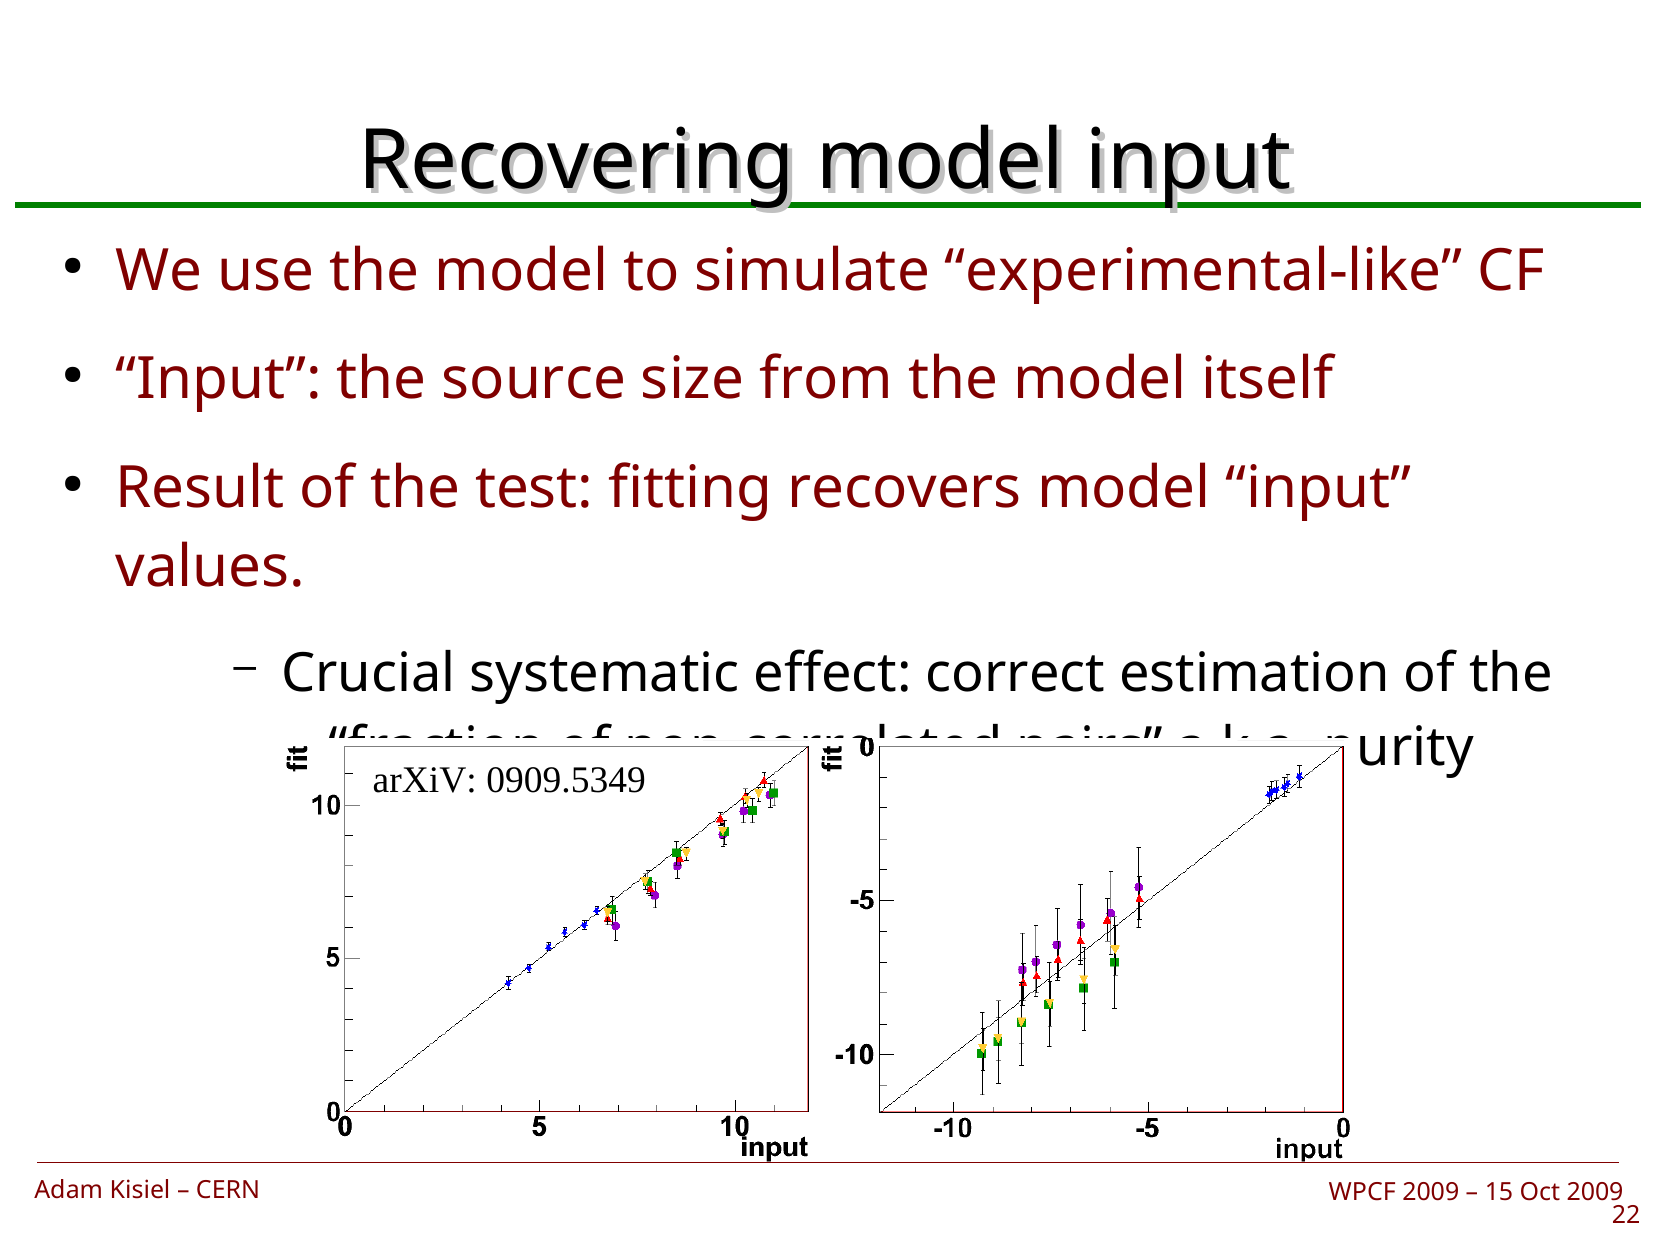

# Recovering model input
We use the model to simulate “experimental-like” CF
“Input”: the source size from the model itself
Result of the test: fitting recovers model “input” values.
Crucial systematic effect: correct estimation of the “fraction of non-correlated pairs” a.k.a. purity
arXiV: 0909.5349